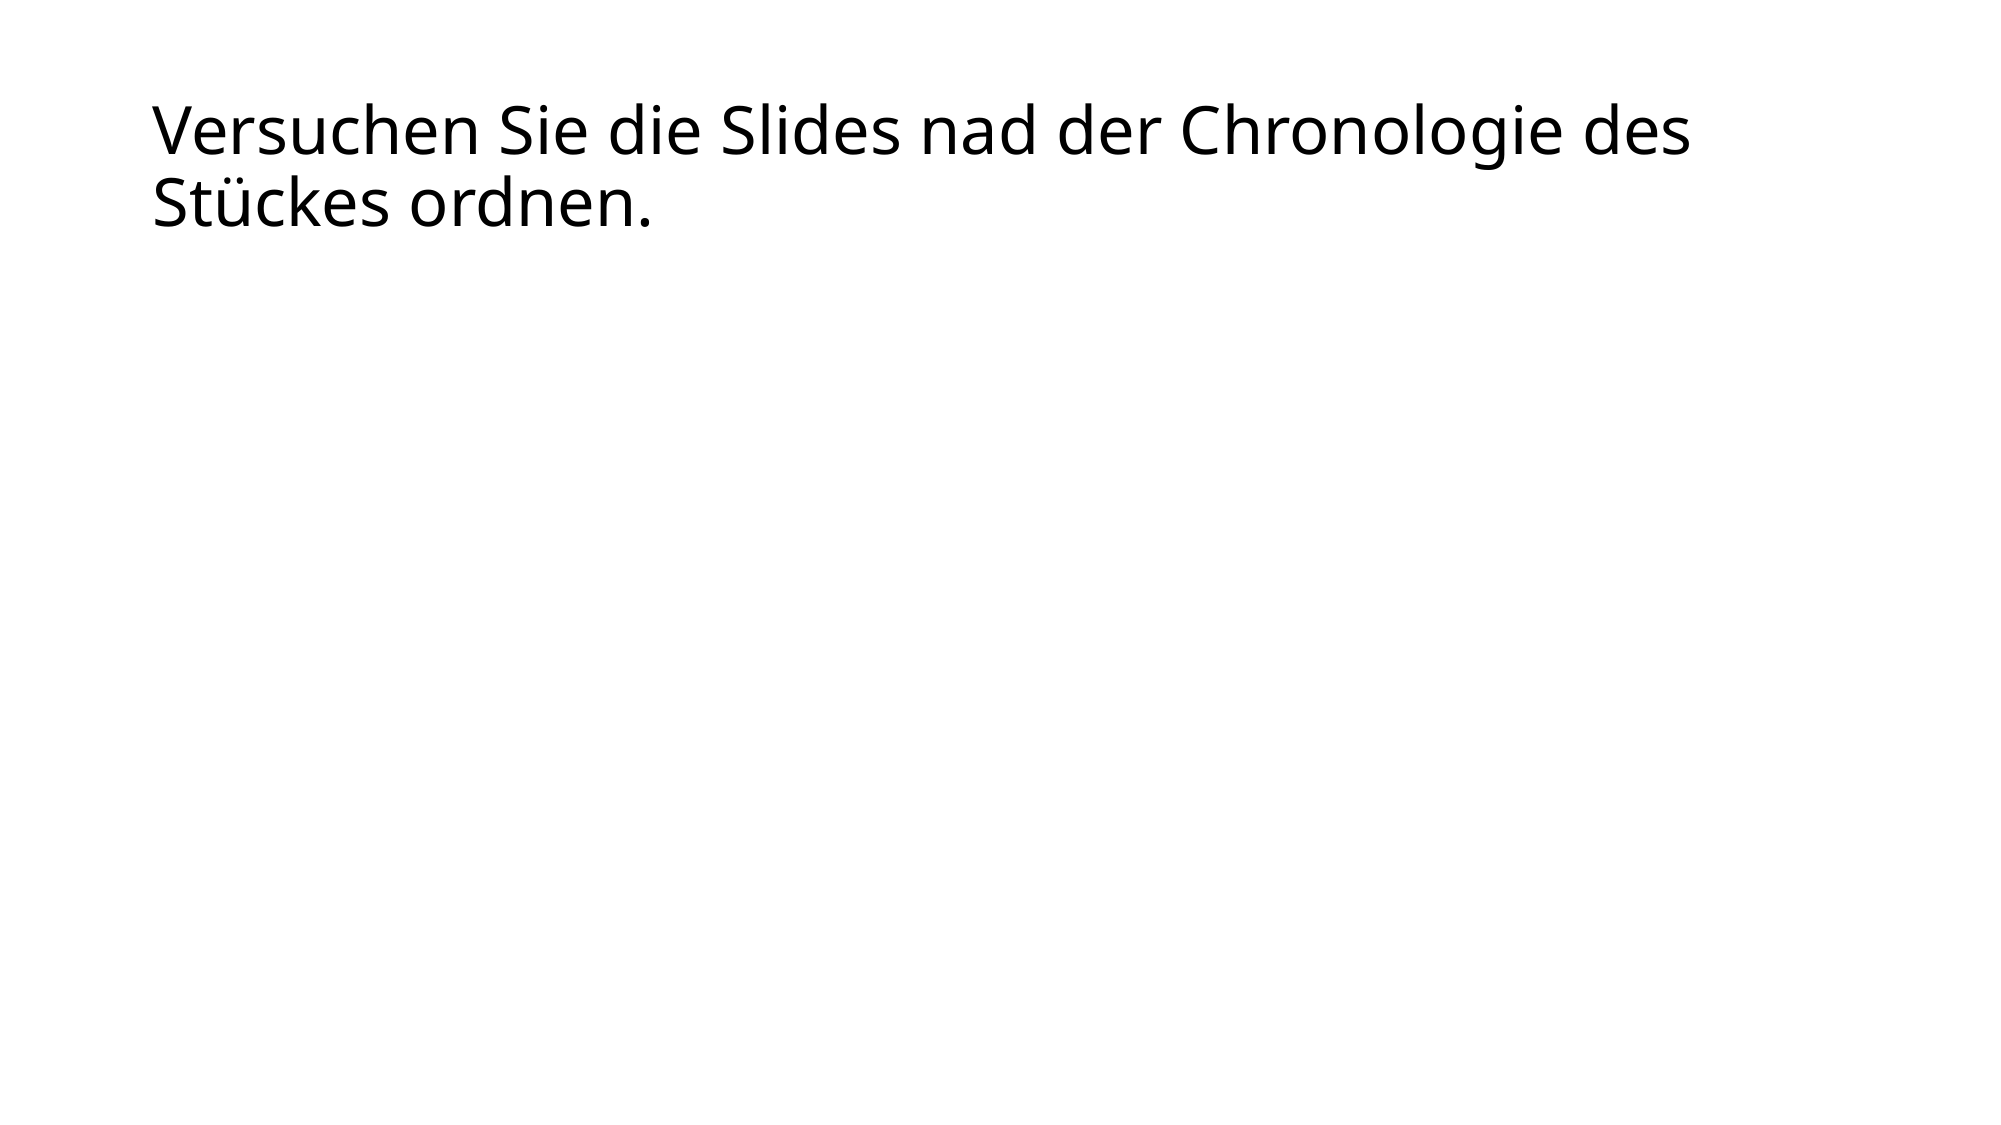

# Versuchen Sie die Slides nad der Chronologie des Stückes ordnen.